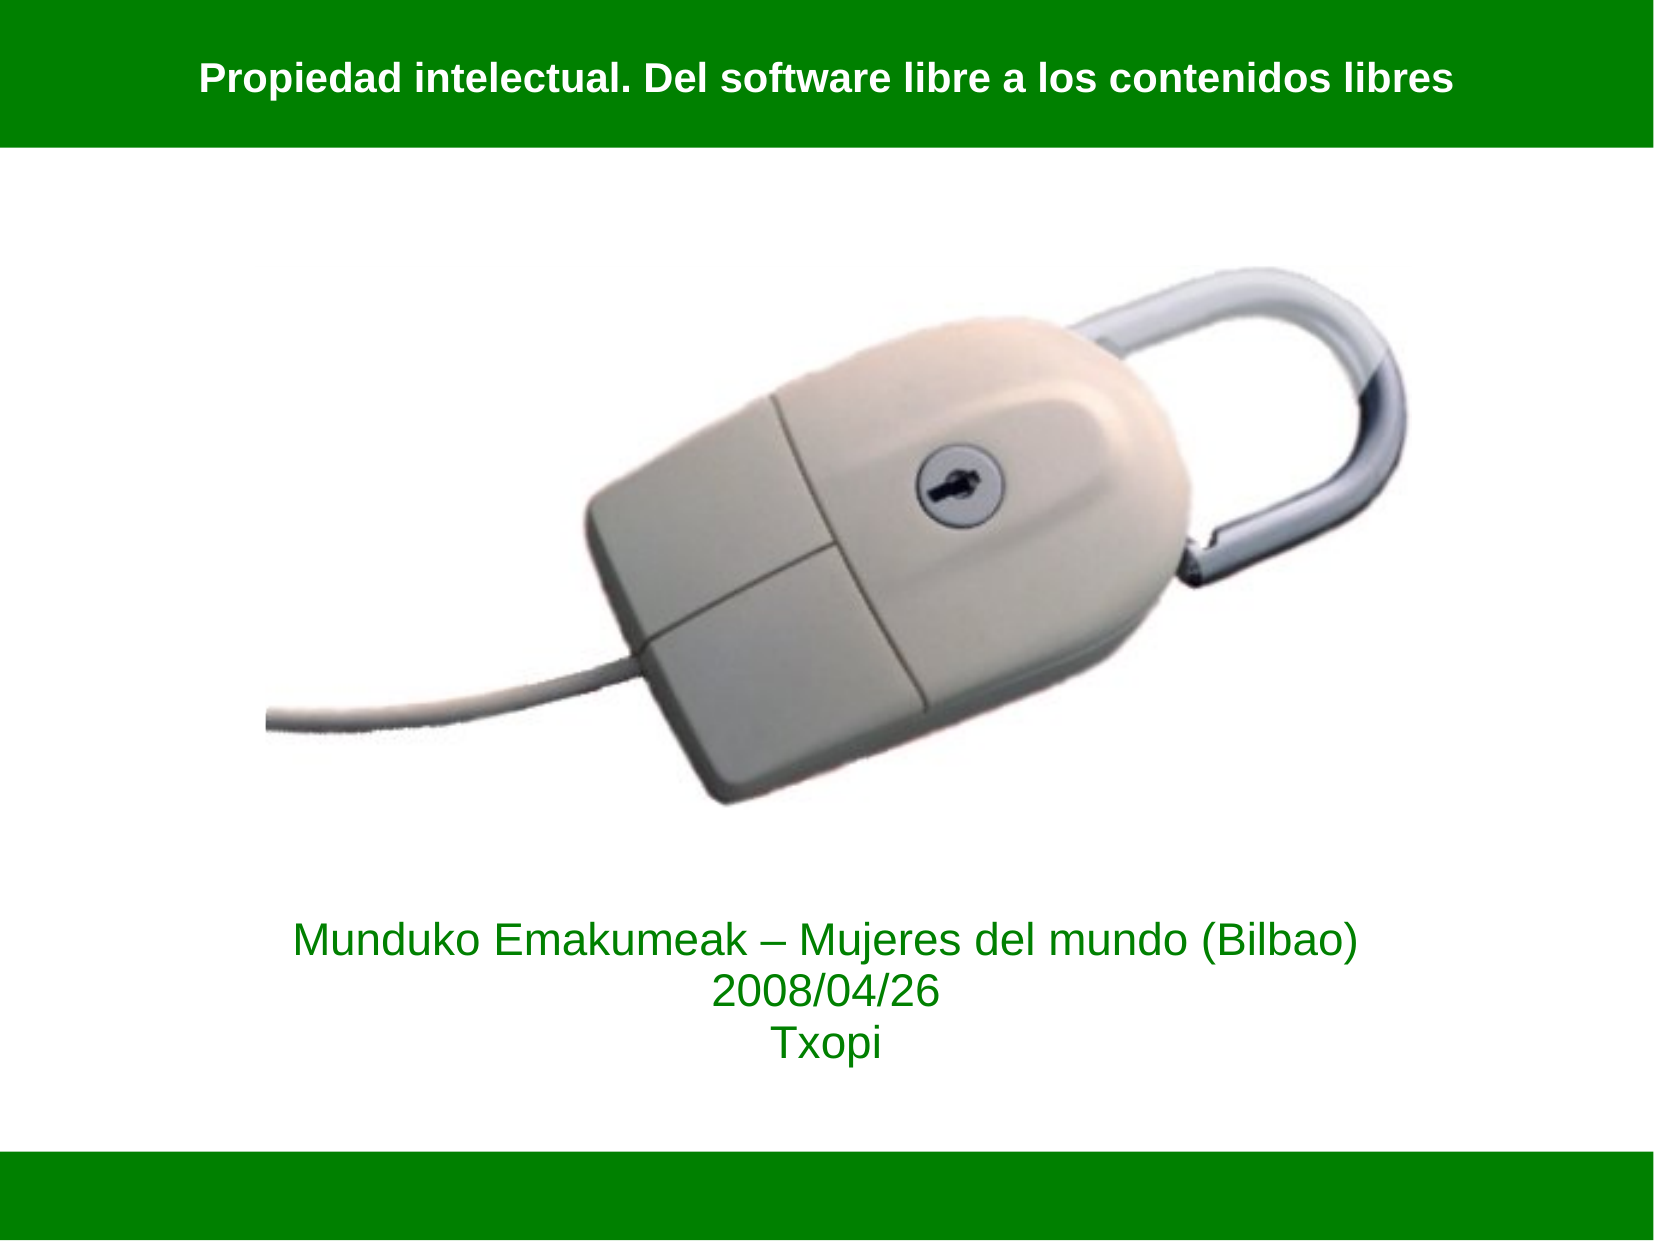

Propiedad intelectual. Del software libre a los contenidos libres
Munduko Emakumeak – Mujeres del mundo (Bilbao)
2008/04/26
Txopi